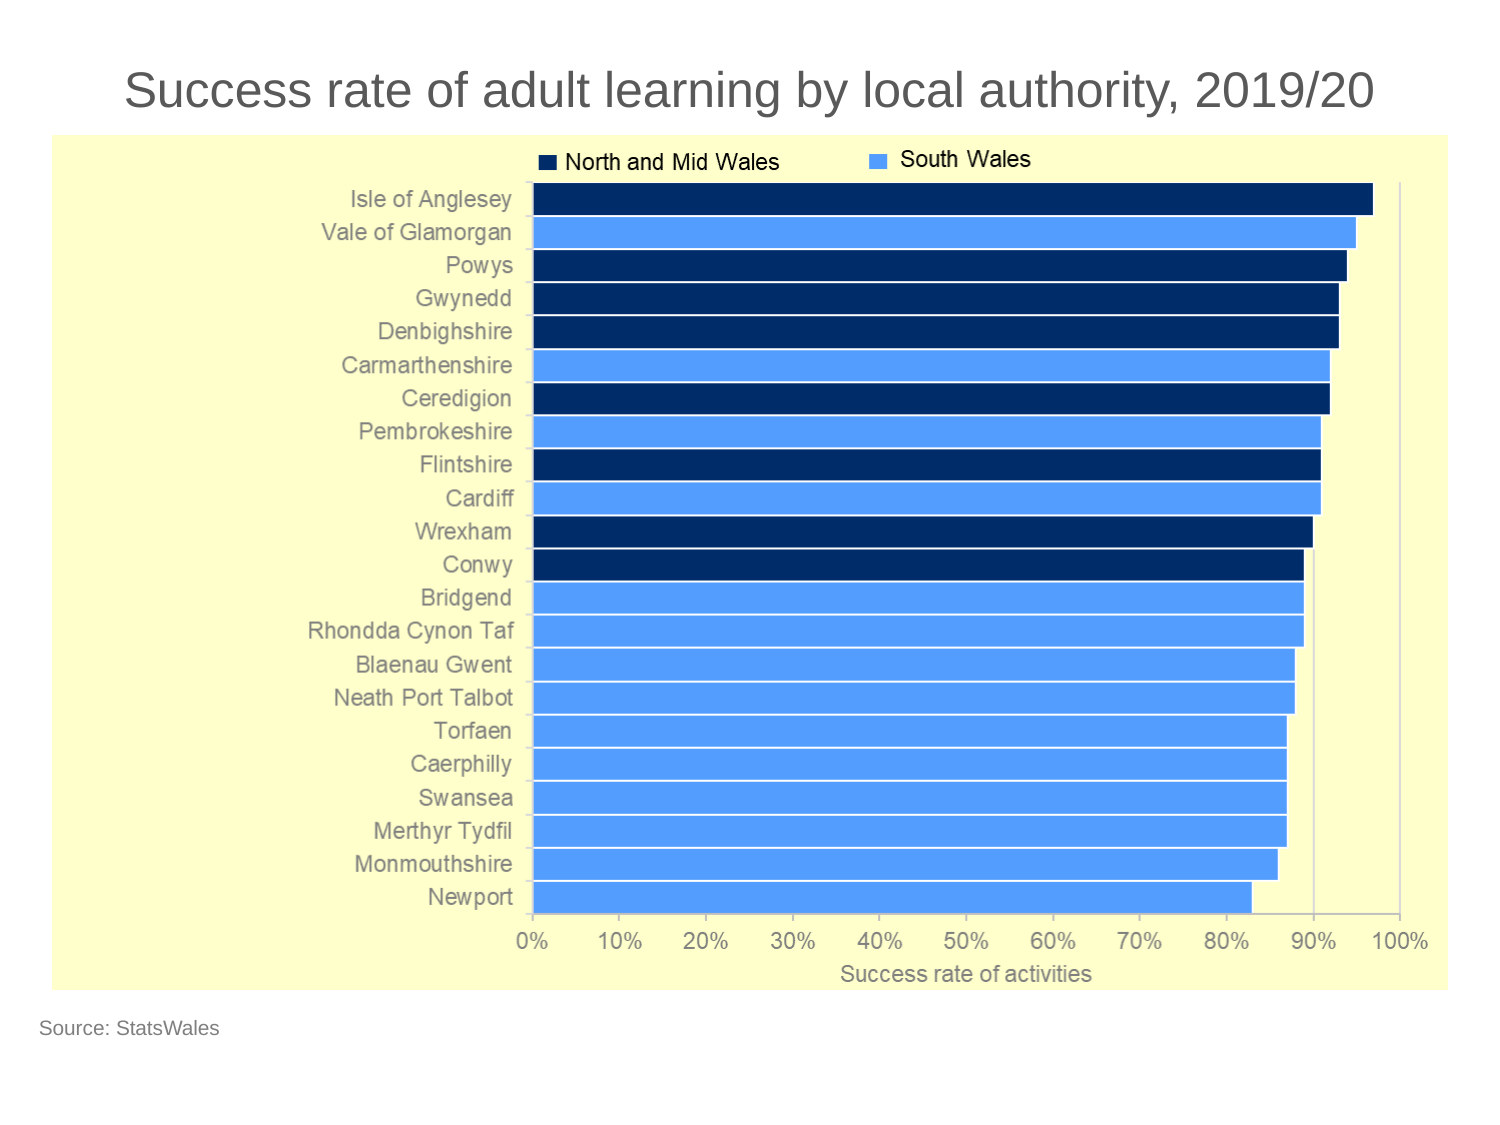

# Success rate of adult learning by local authority, 2019/20
Source: StatsWales